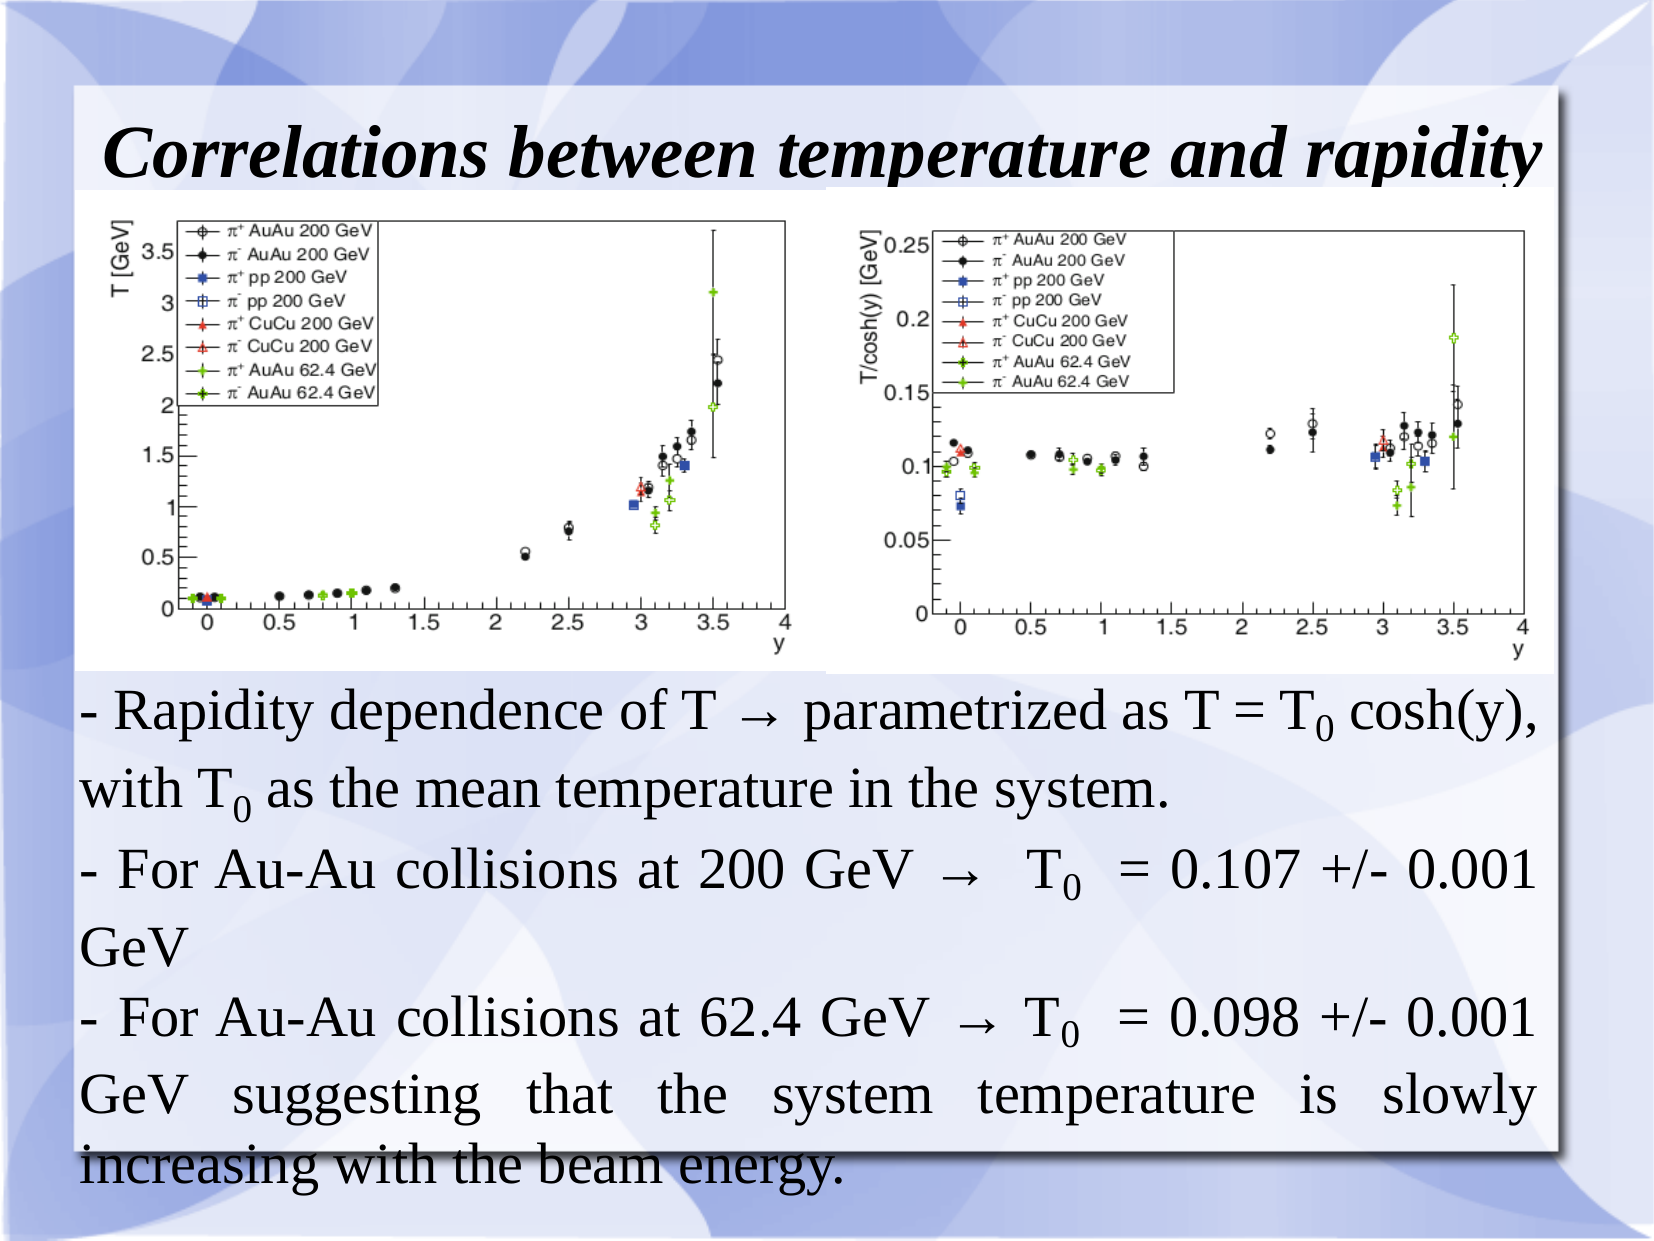

# Correlations between temperature and rapidity
- Rapidity dependence of T → parametrized as T = T0 cosh(y), with T0 as the mean temperature in the system.
- For Au-Au collisions at 200 GeV → T0 = 0.107 +/- 0.001 GeV
- For Au-Au collisions at 62.4 GeV → T0 = 0.098 +/- 0.001 GeV suggesting that the system temperature is slowly increasing with the beam energy.